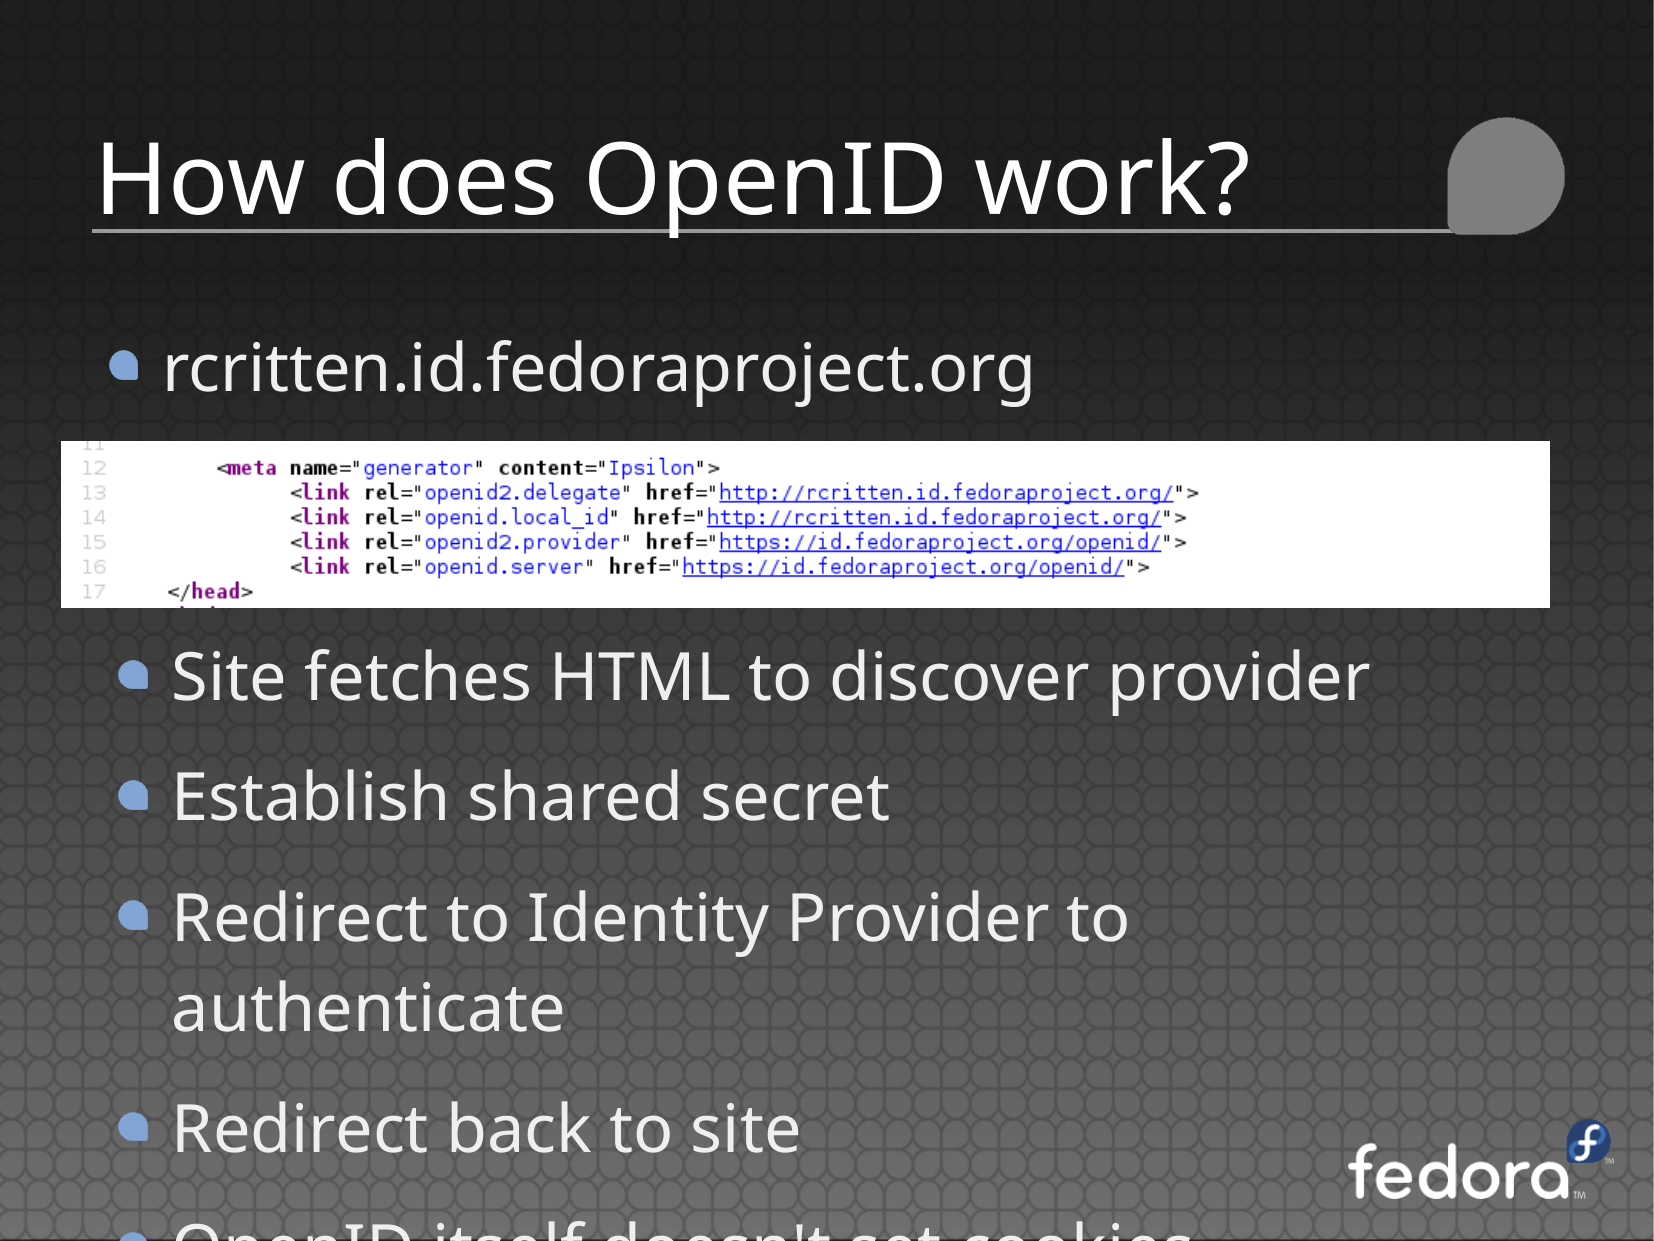

# How does OpenID work?
rcritten.id.fedoraproject.org
Site fetches HTML to discover provider
Establish shared secret
Redirect to Identity Provider to authenticate
Redirect back to site
OpenID itself doesn't set cookies